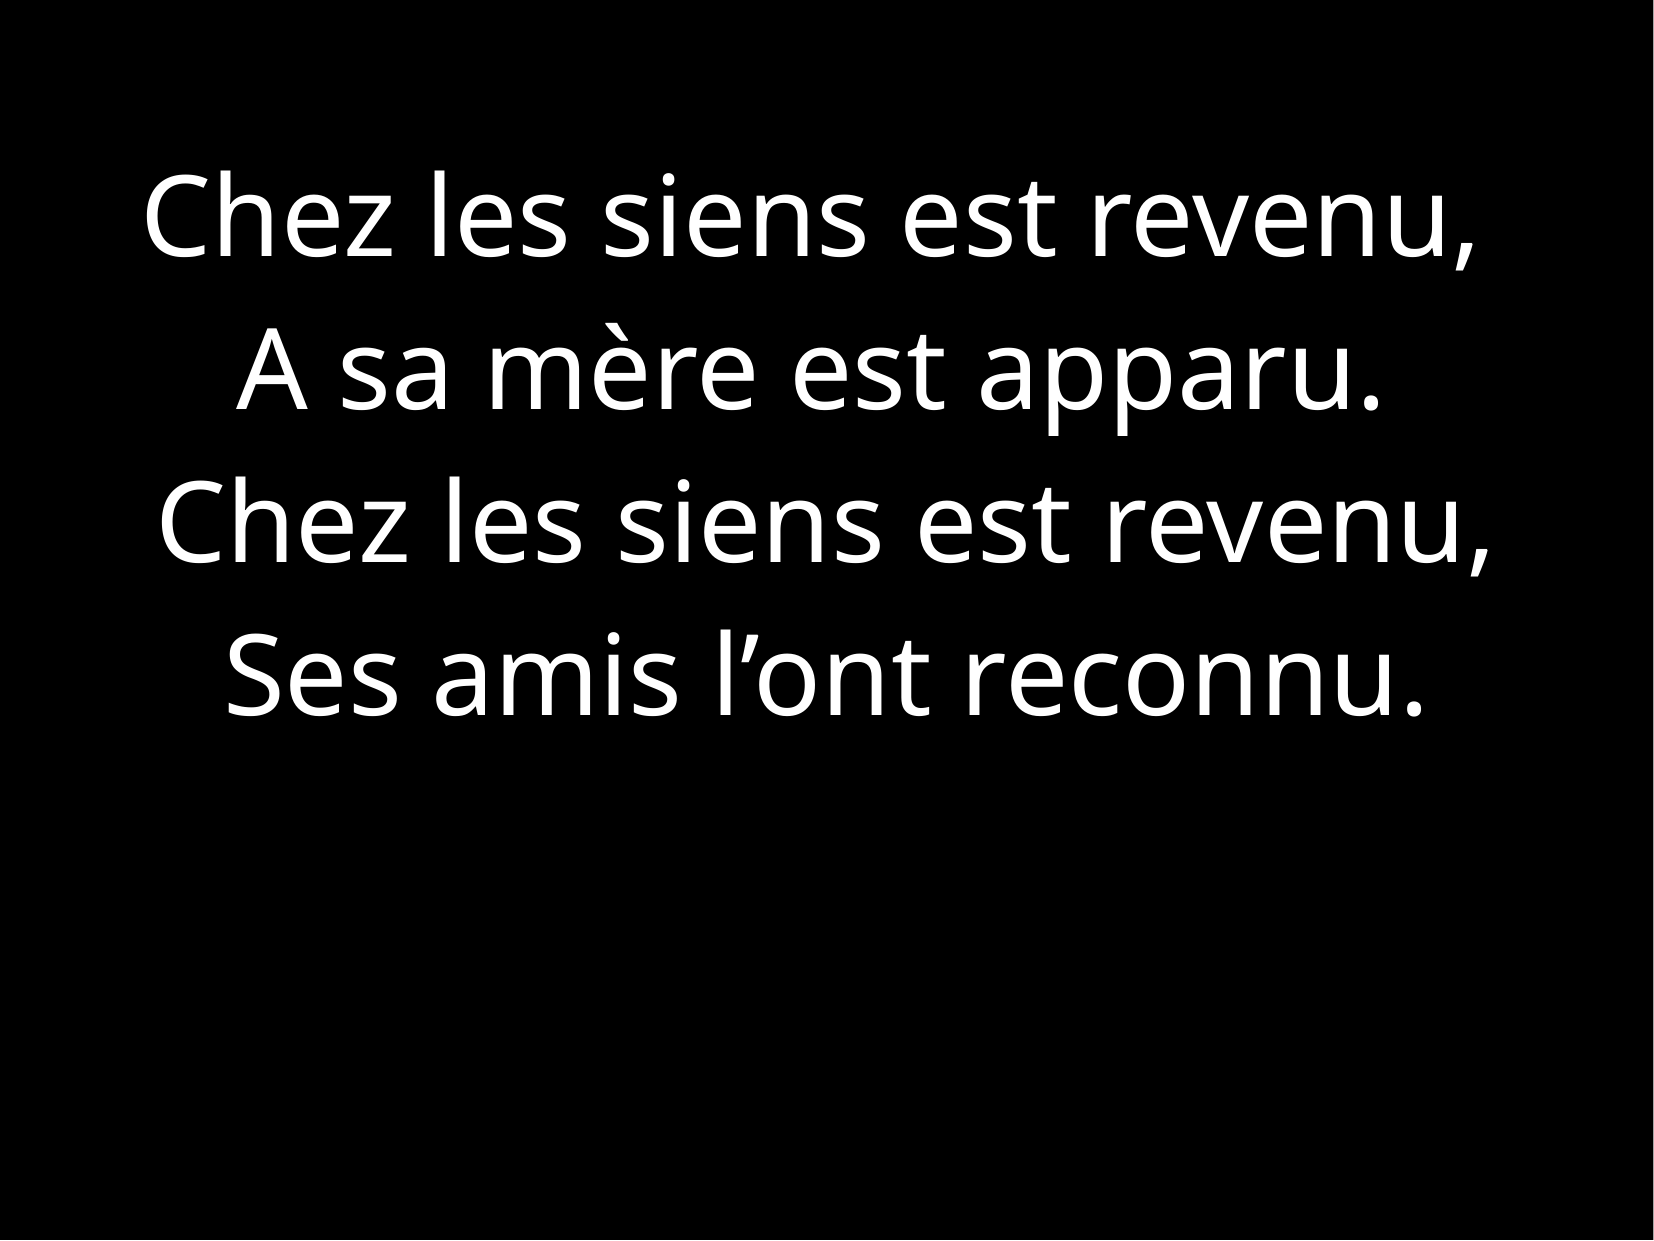

# Chez les siens est revenu,
A sa mère est apparu.
Chez les siens est revenu, Ses amis l’ont reconnu.